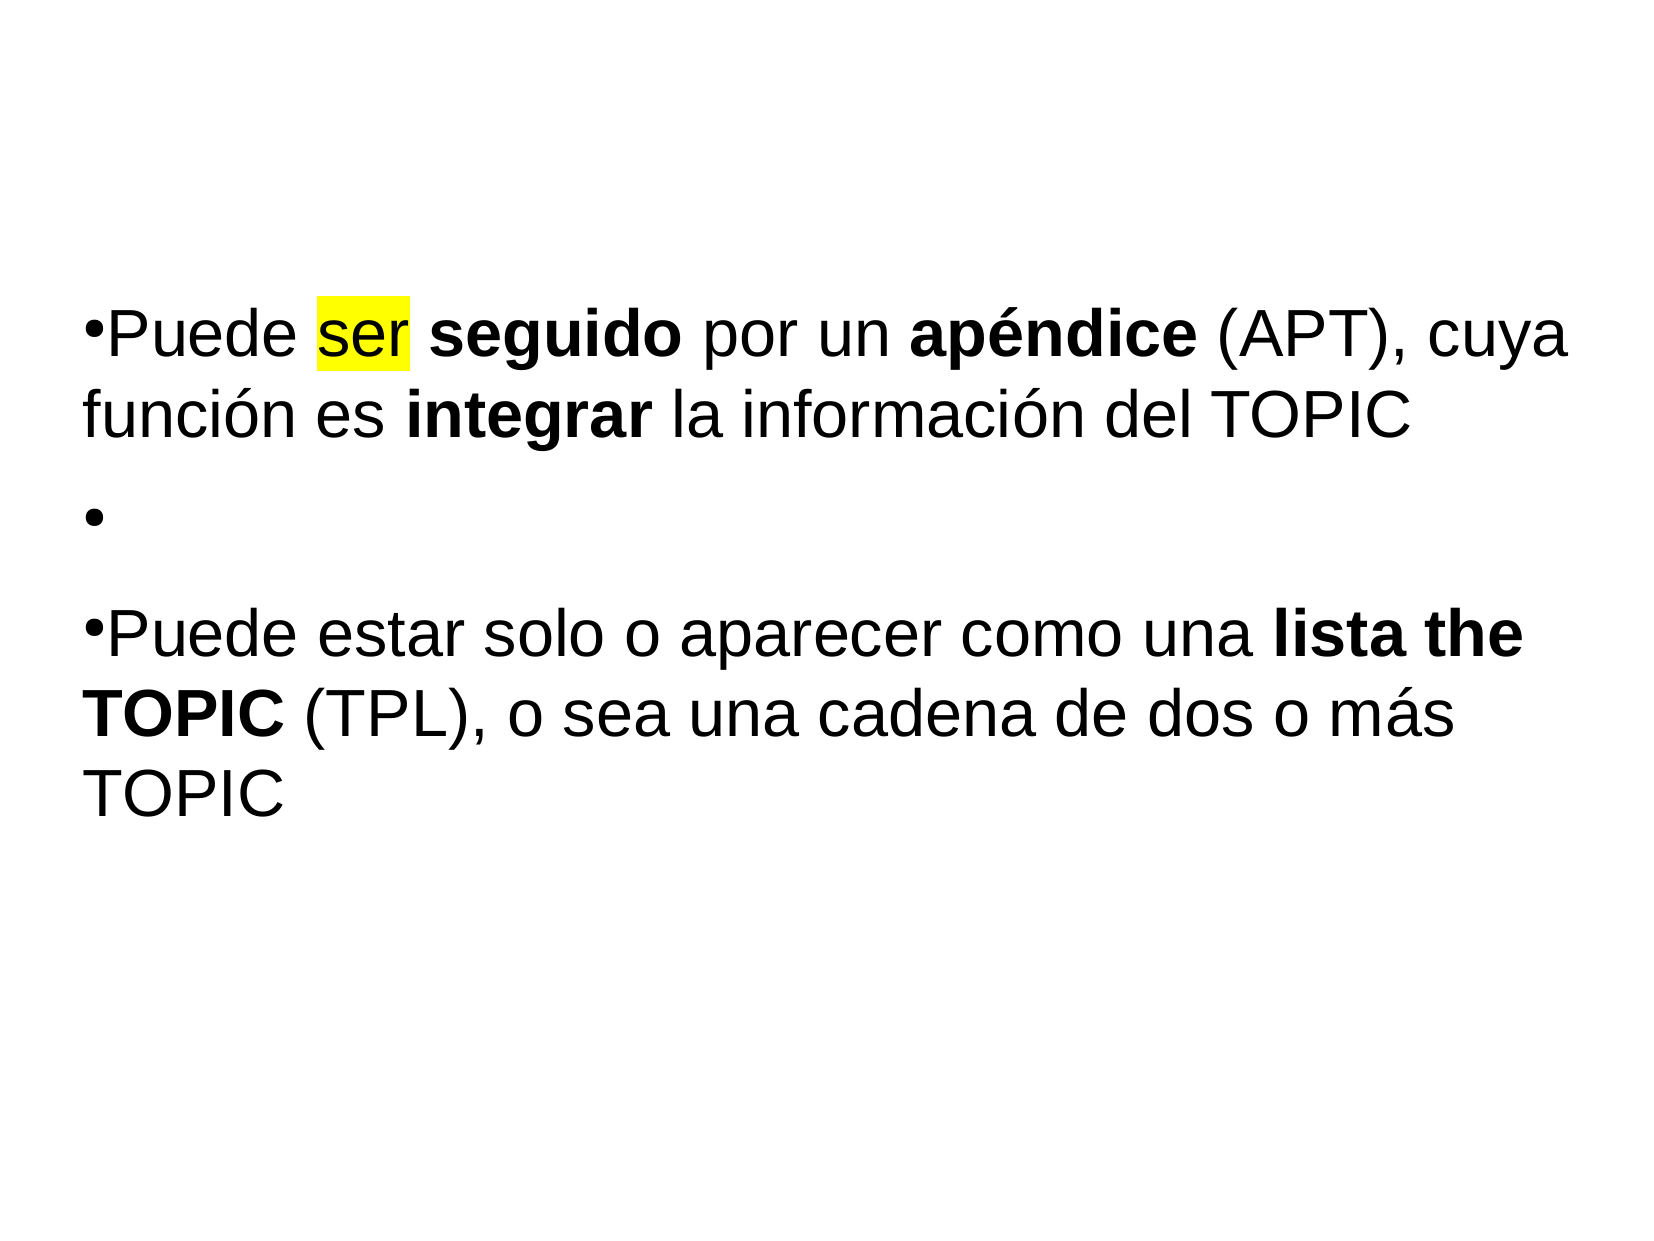

# Puede ser seguido por un apéndice (APT), cuya función es integrar la información del TOPIC
Puede estar solo o aparecer como una lista the TOPIC (TPL), o sea una cadena de dos o más TOPIC